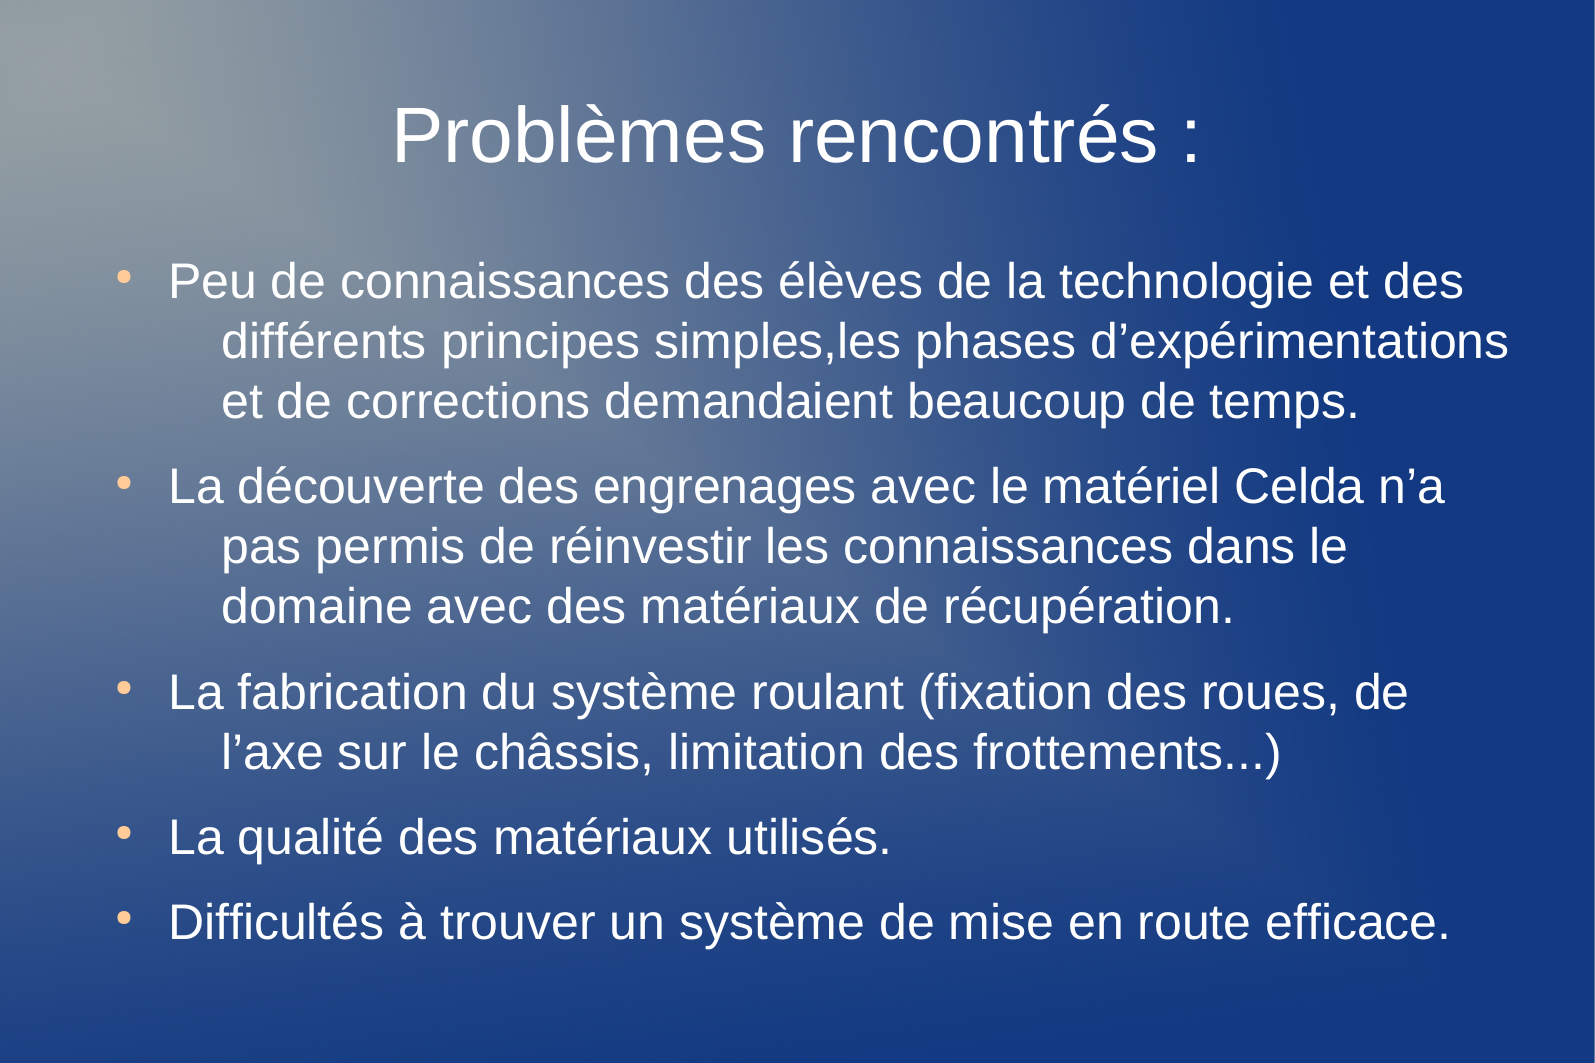

# Problèmes rencontrés :
Peu de connaissances des élèves de la technologie et des différents principes simples,les phases d’expérimentations et de corrections demandaient beaucoup de temps.
La découverte des engrenages avec le matériel Celda n’a pas permis de réinvestir les connaissances dans le domaine avec des matériaux de récupération.
La fabrication du système roulant (fixation des roues, de l’axe sur le châssis, limitation des frottements...)
La qualité des matériaux utilisés.
Difficultés à trouver un système de mise en route efficace.